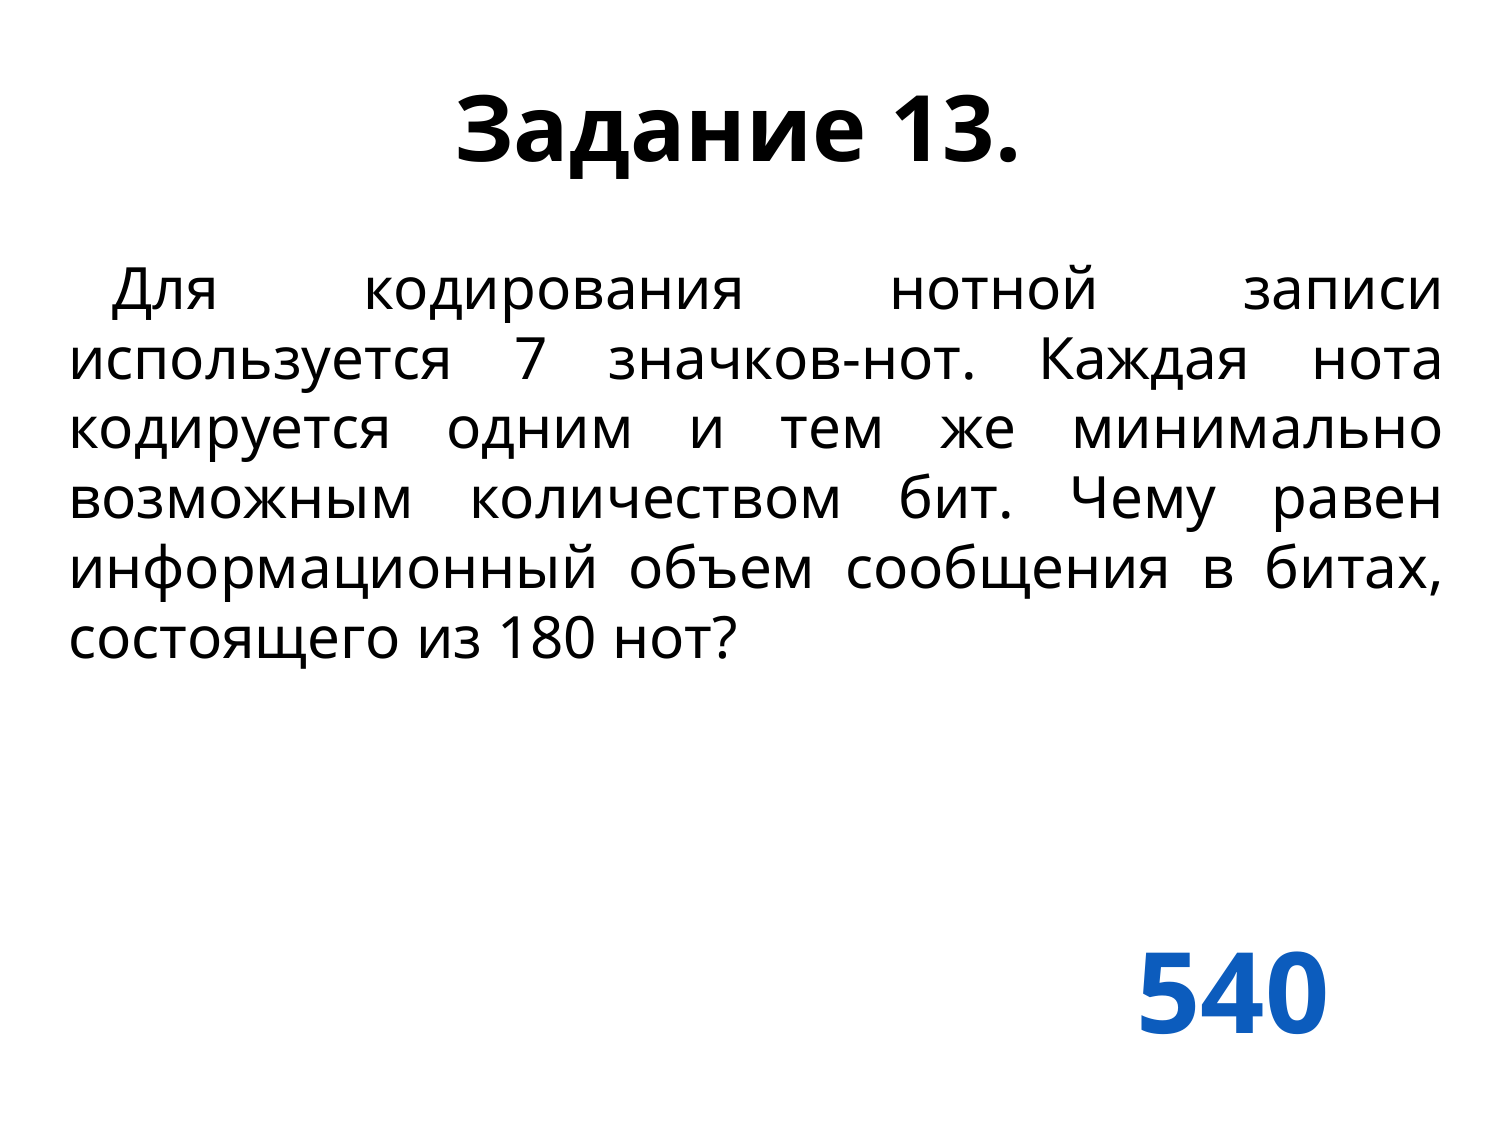

# Задание 13.
Для кодирования нотной записи используется 7 значков-нот. Каждая нота кодируется одним и тем же минимально возможным количеством бит. Чему равен информационный объем сообщения в битах, состоящего из 180 нот?
540